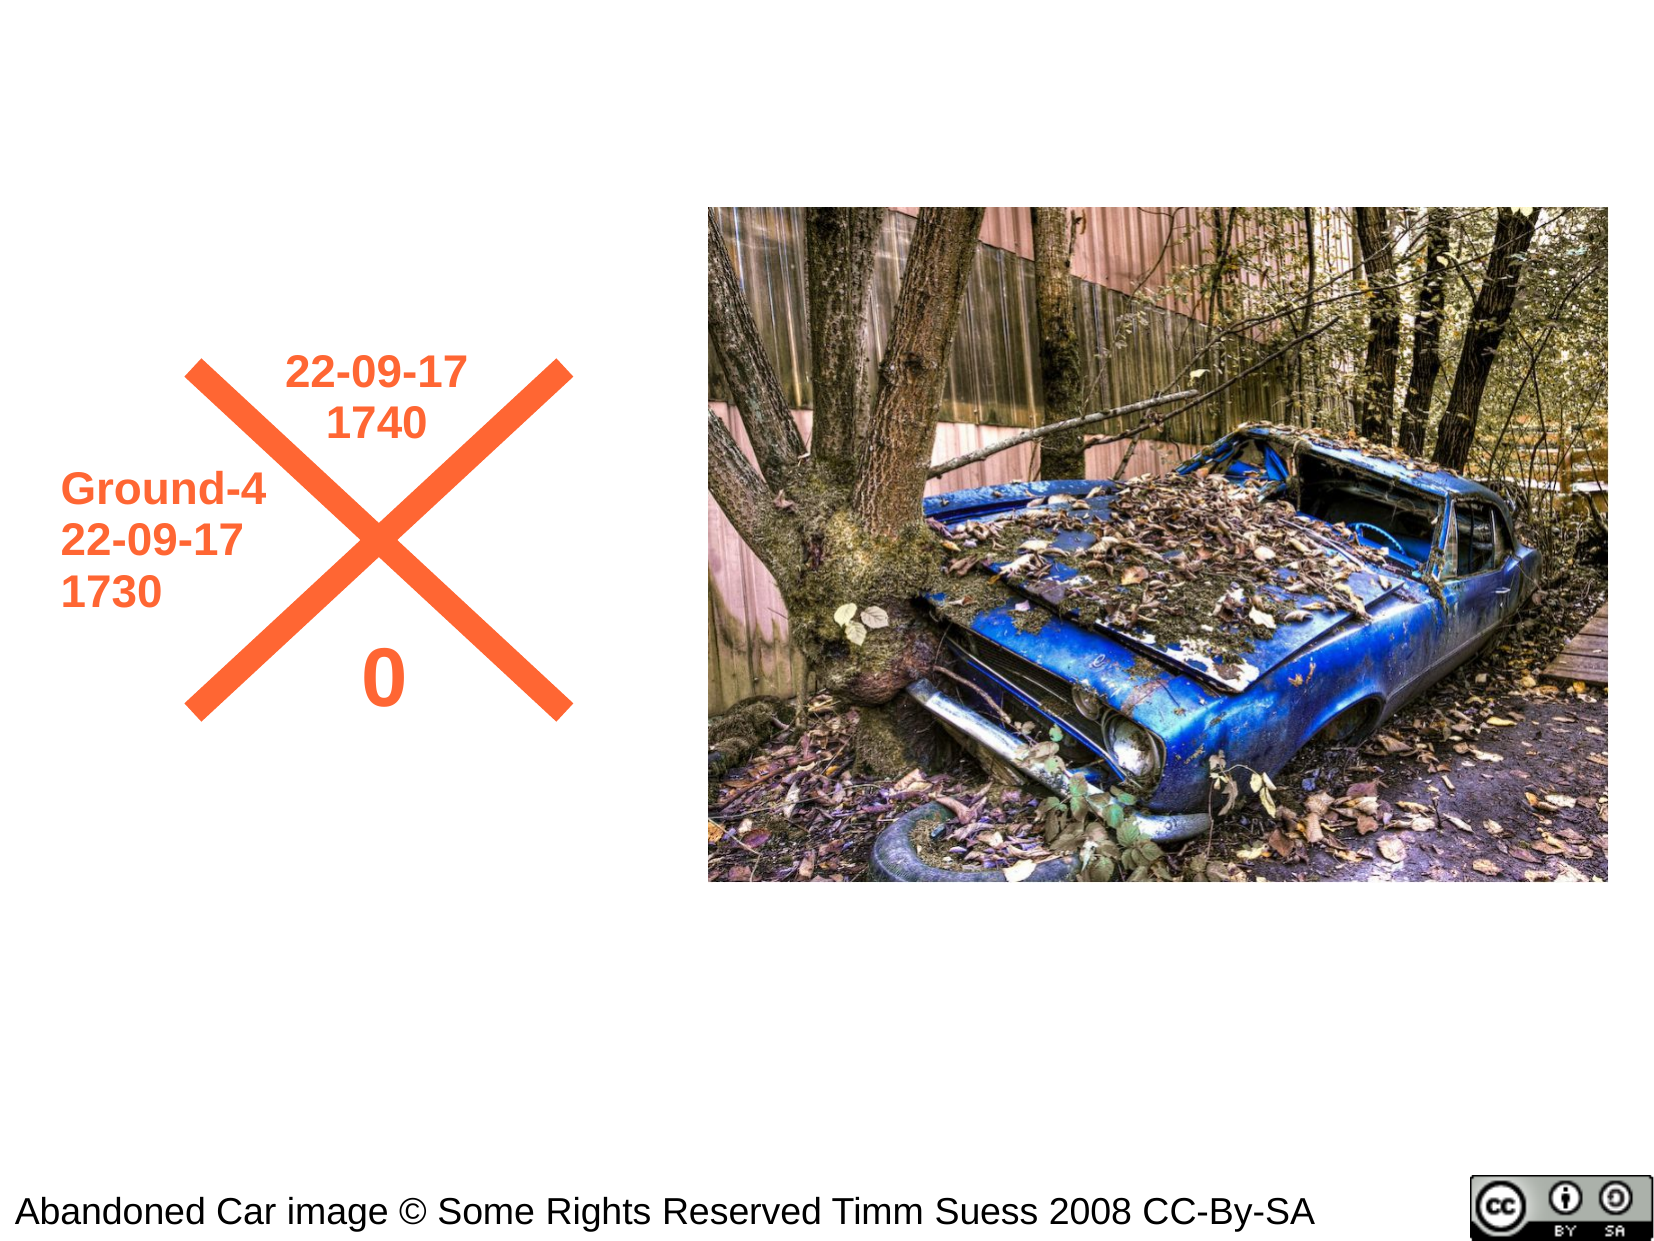

22-09-17
1740
Ground-4
22-09-17
1730
0
Abandoned Car image © Some Rights Reserved Timm Suess 2008 CC-By-SA